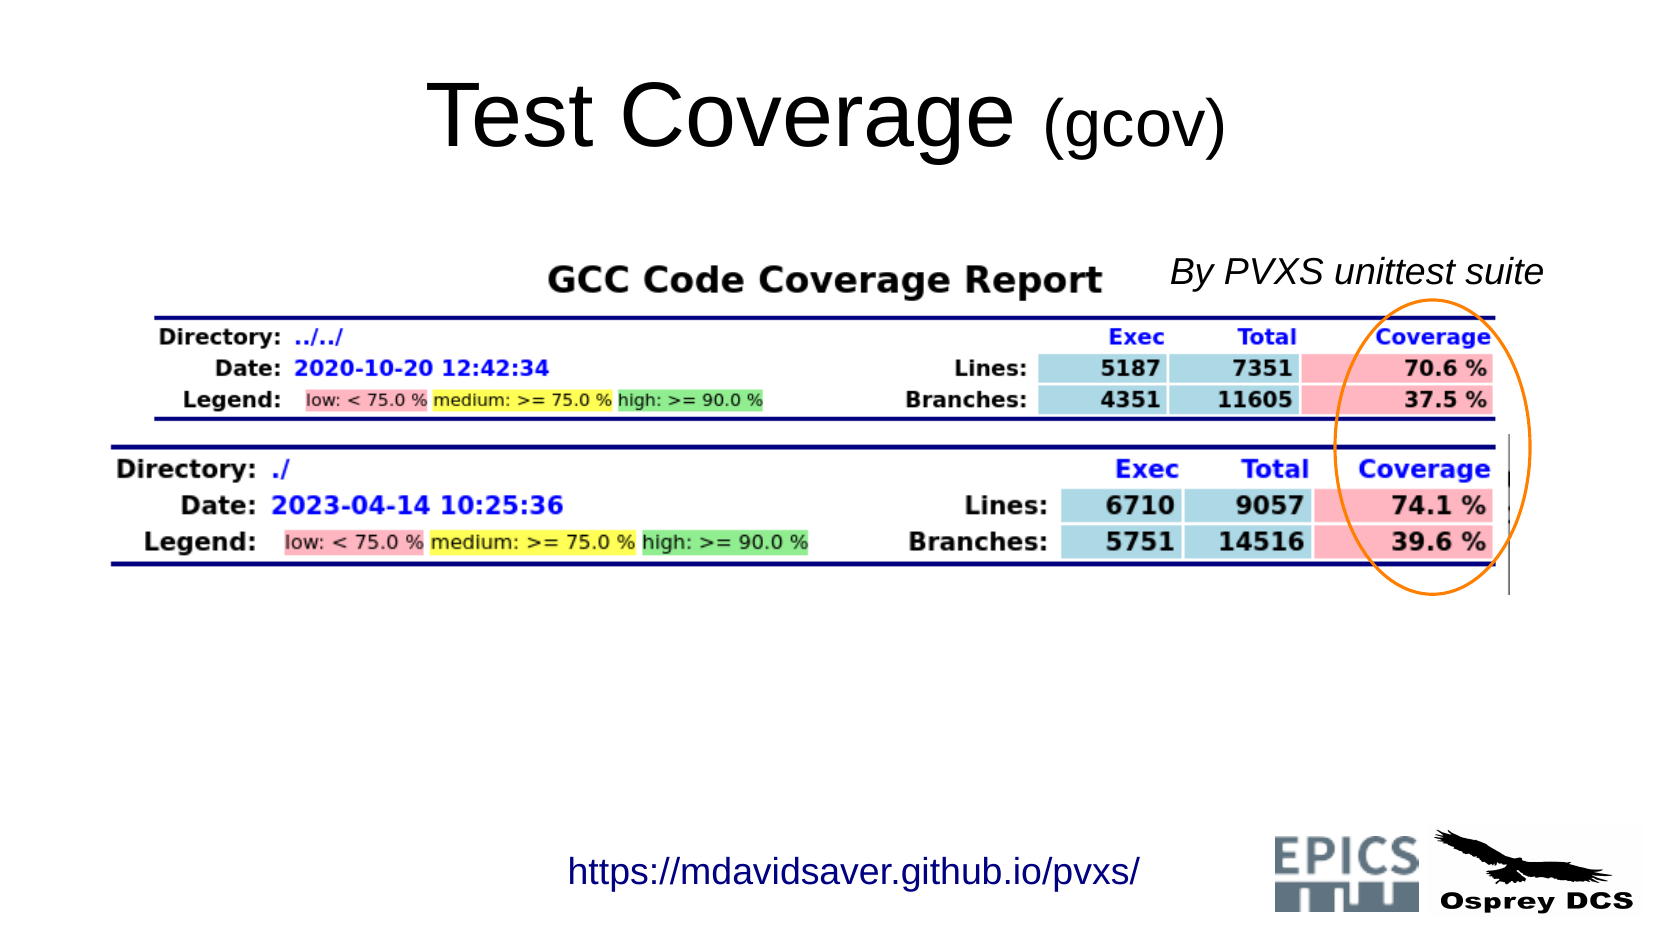

# Test Coverage (gcov)
By PVXS unittest suite